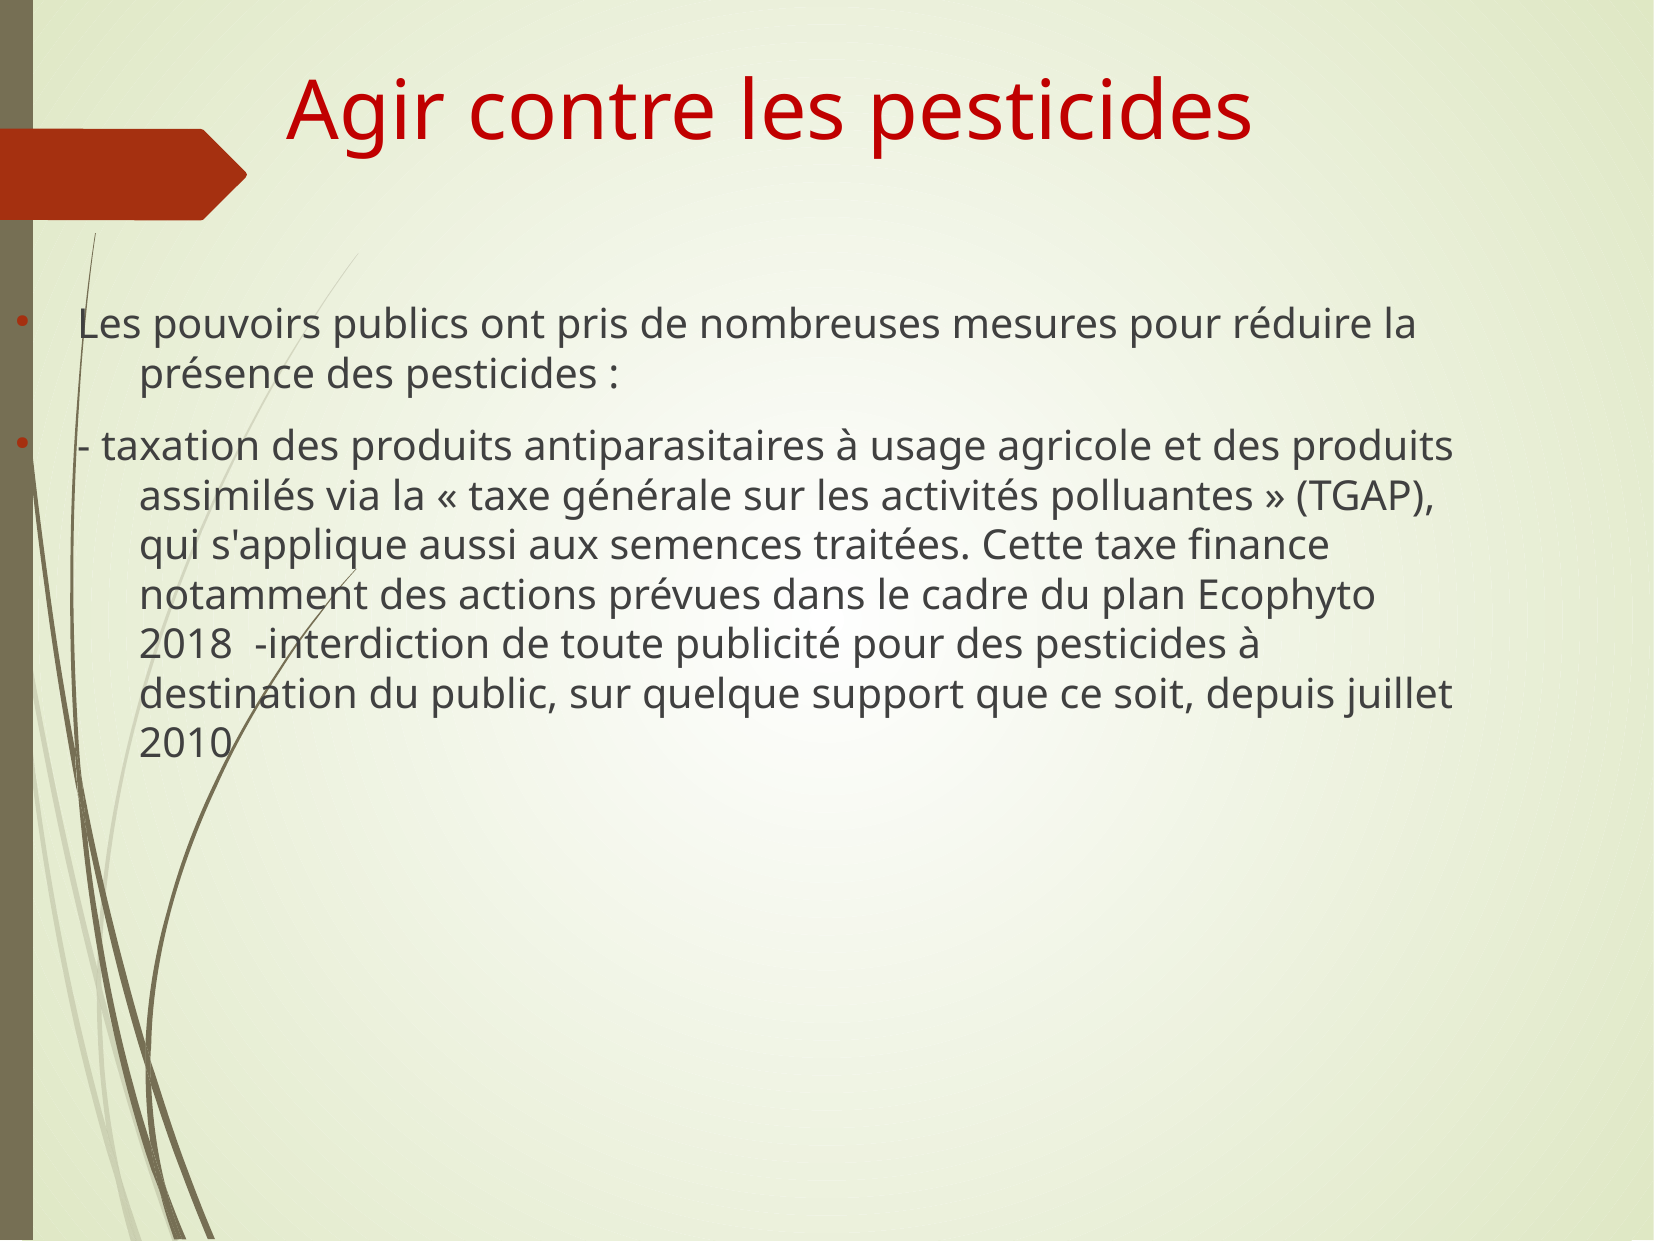

# Agir contre les pesticides
Les pouvoirs publics ont pris de nombreuses mesures pour réduire la présence des pesticides :
- taxation des produits antiparasitaires à usage agricole et des produits assimilés via la « taxe générale sur les activités polluantes » (TGAP), qui s'applique aussi aux semences traitées. Cette taxe finance notamment des actions prévues dans le cadre du plan Ecophyto 2018 -interdiction de toute publicité pour des pesticides à destination du public, sur quelque support que ce soit, depuis juillet 2010